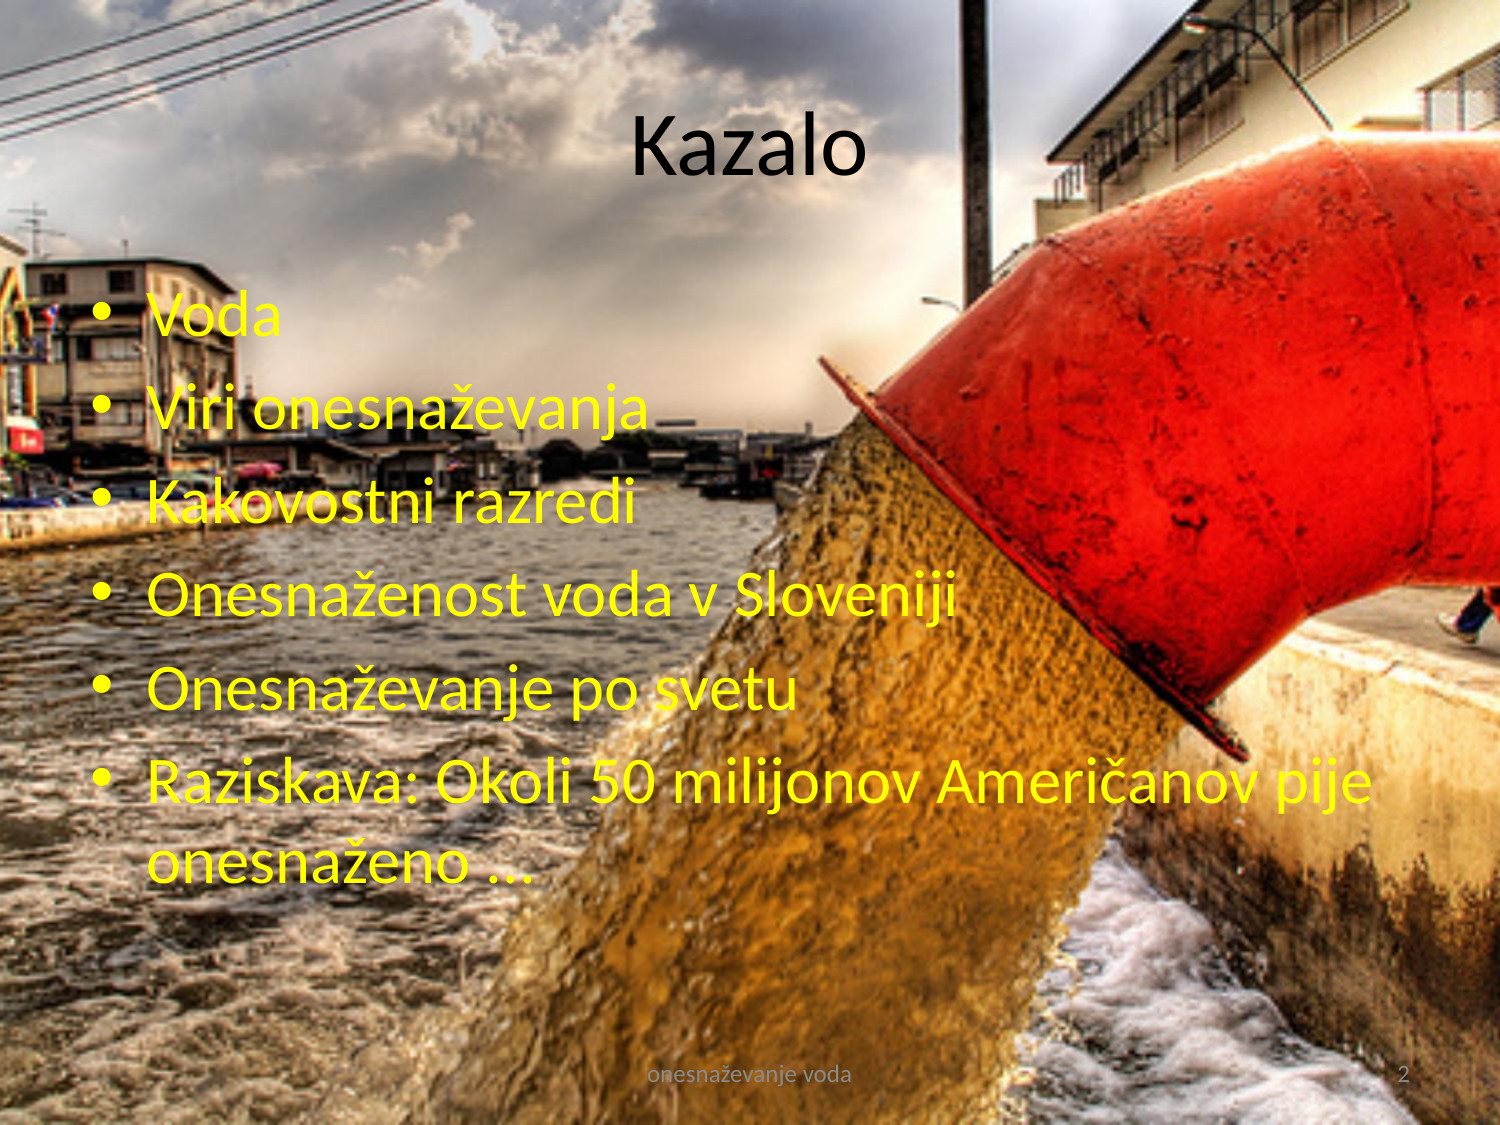

# Kazalo
Voda
Viri onesnaževanja
Kakovostni razredi
Onesnaženost voda v Sloveniji
Onesnaževanje po svetu
Raziskava: Okoli 50 milijonov Američanov pije onesnaženo ...
onesnaževanje voda